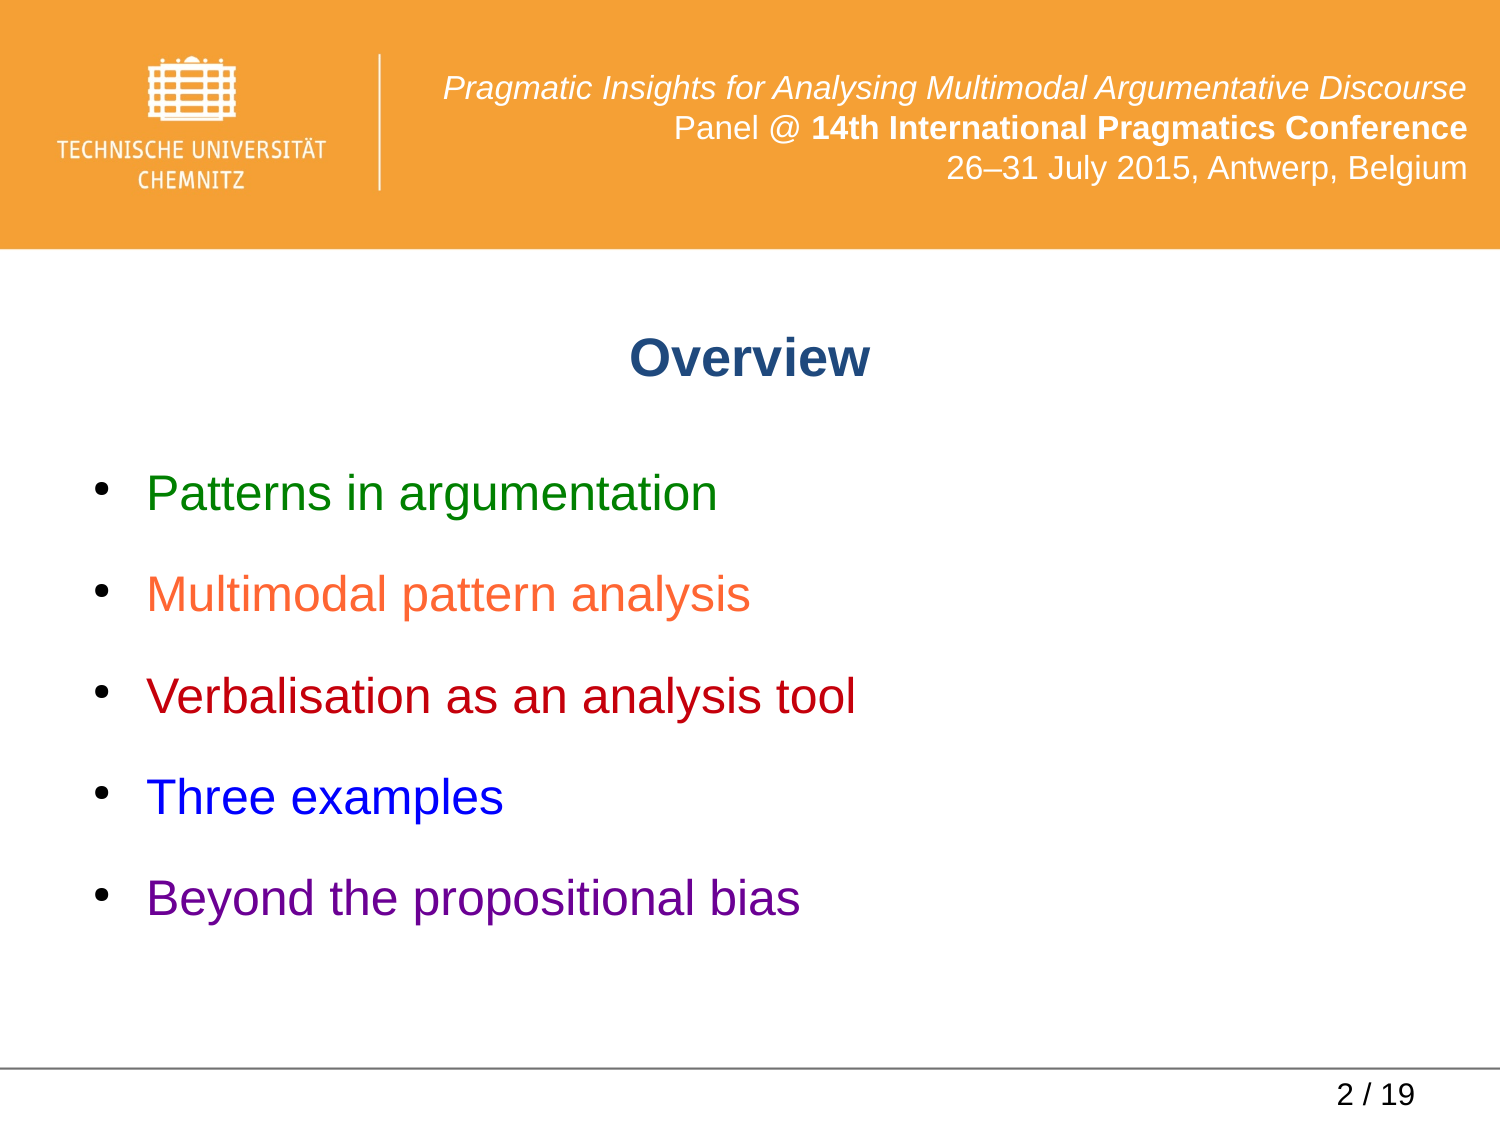

#
Pragmatic Insights for Analysing Multimodal Argumentative Discourse
Panel @ 14th International Pragmatics Conference
26–31 July 2015, Antwerp, Belgium
Overview
Patterns in argumentation
Multimodal pattern analysis
Verbalisation as an analysis tool
Three examples
Beyond the propositional bias